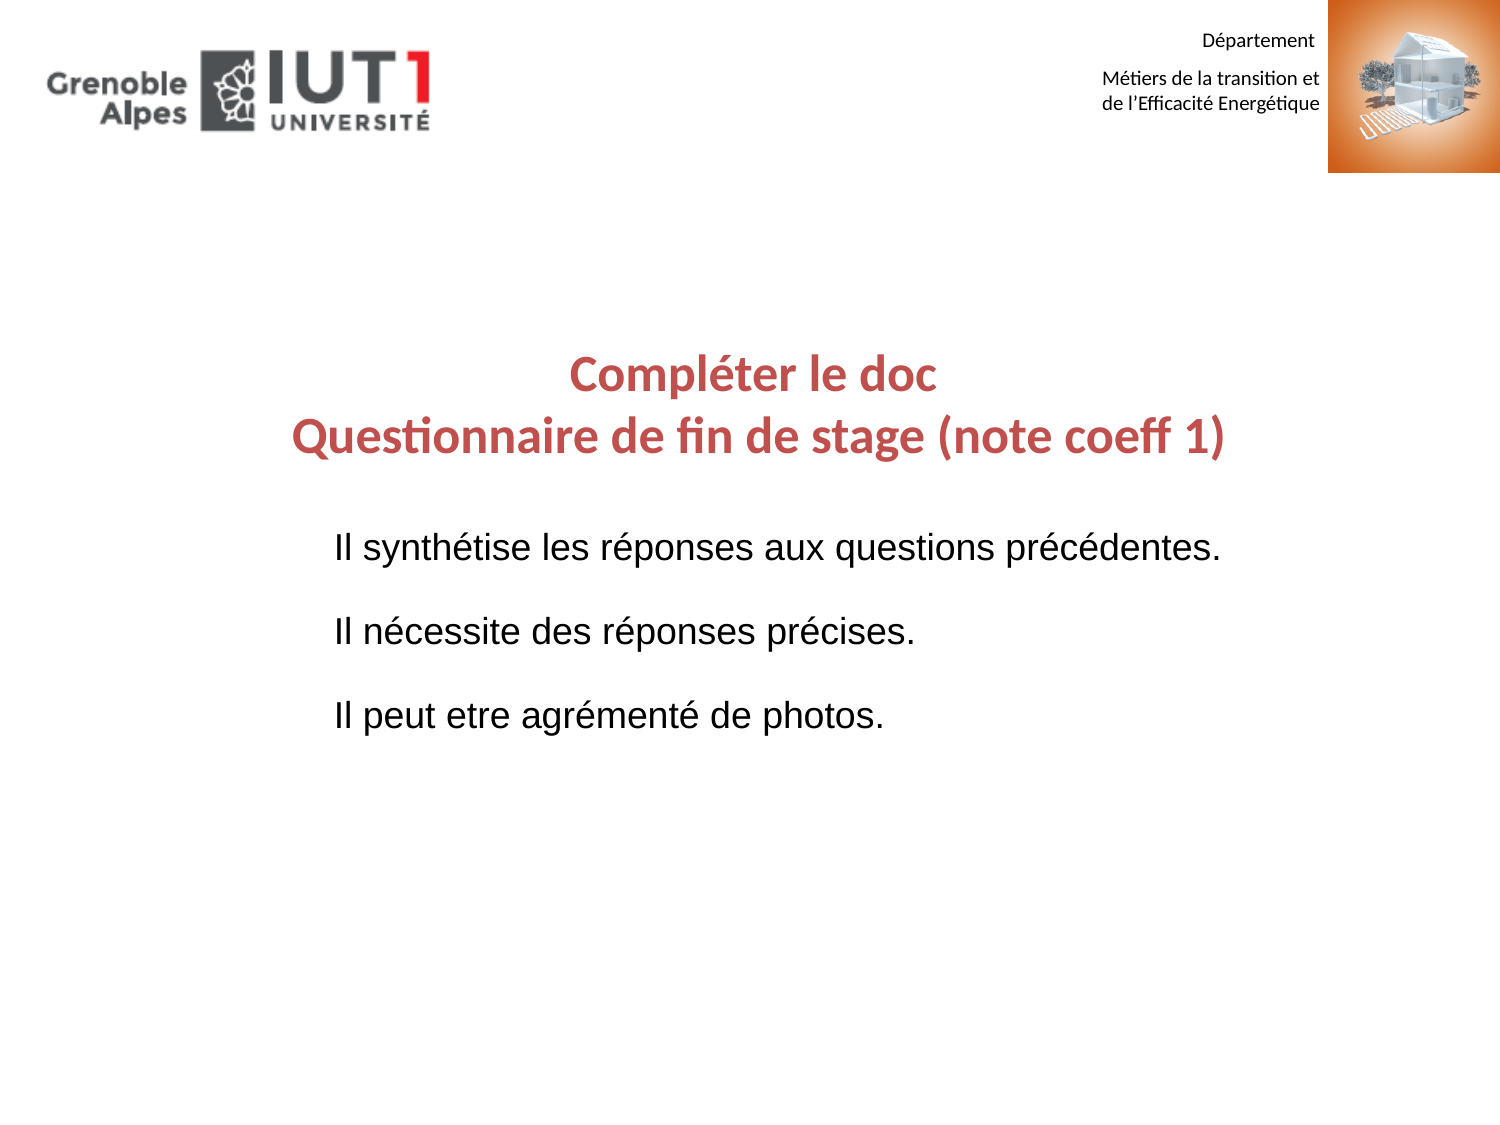

Département
Métiers de la transition et de l’Efficacité Energétique
# Compléter le doc Questionnaire de fin de stage (note coeff 1)
Il synthétise les réponses aux questions précédentes.
Il nécessite des réponses précises.
Il peut etre agrémenté de photos.